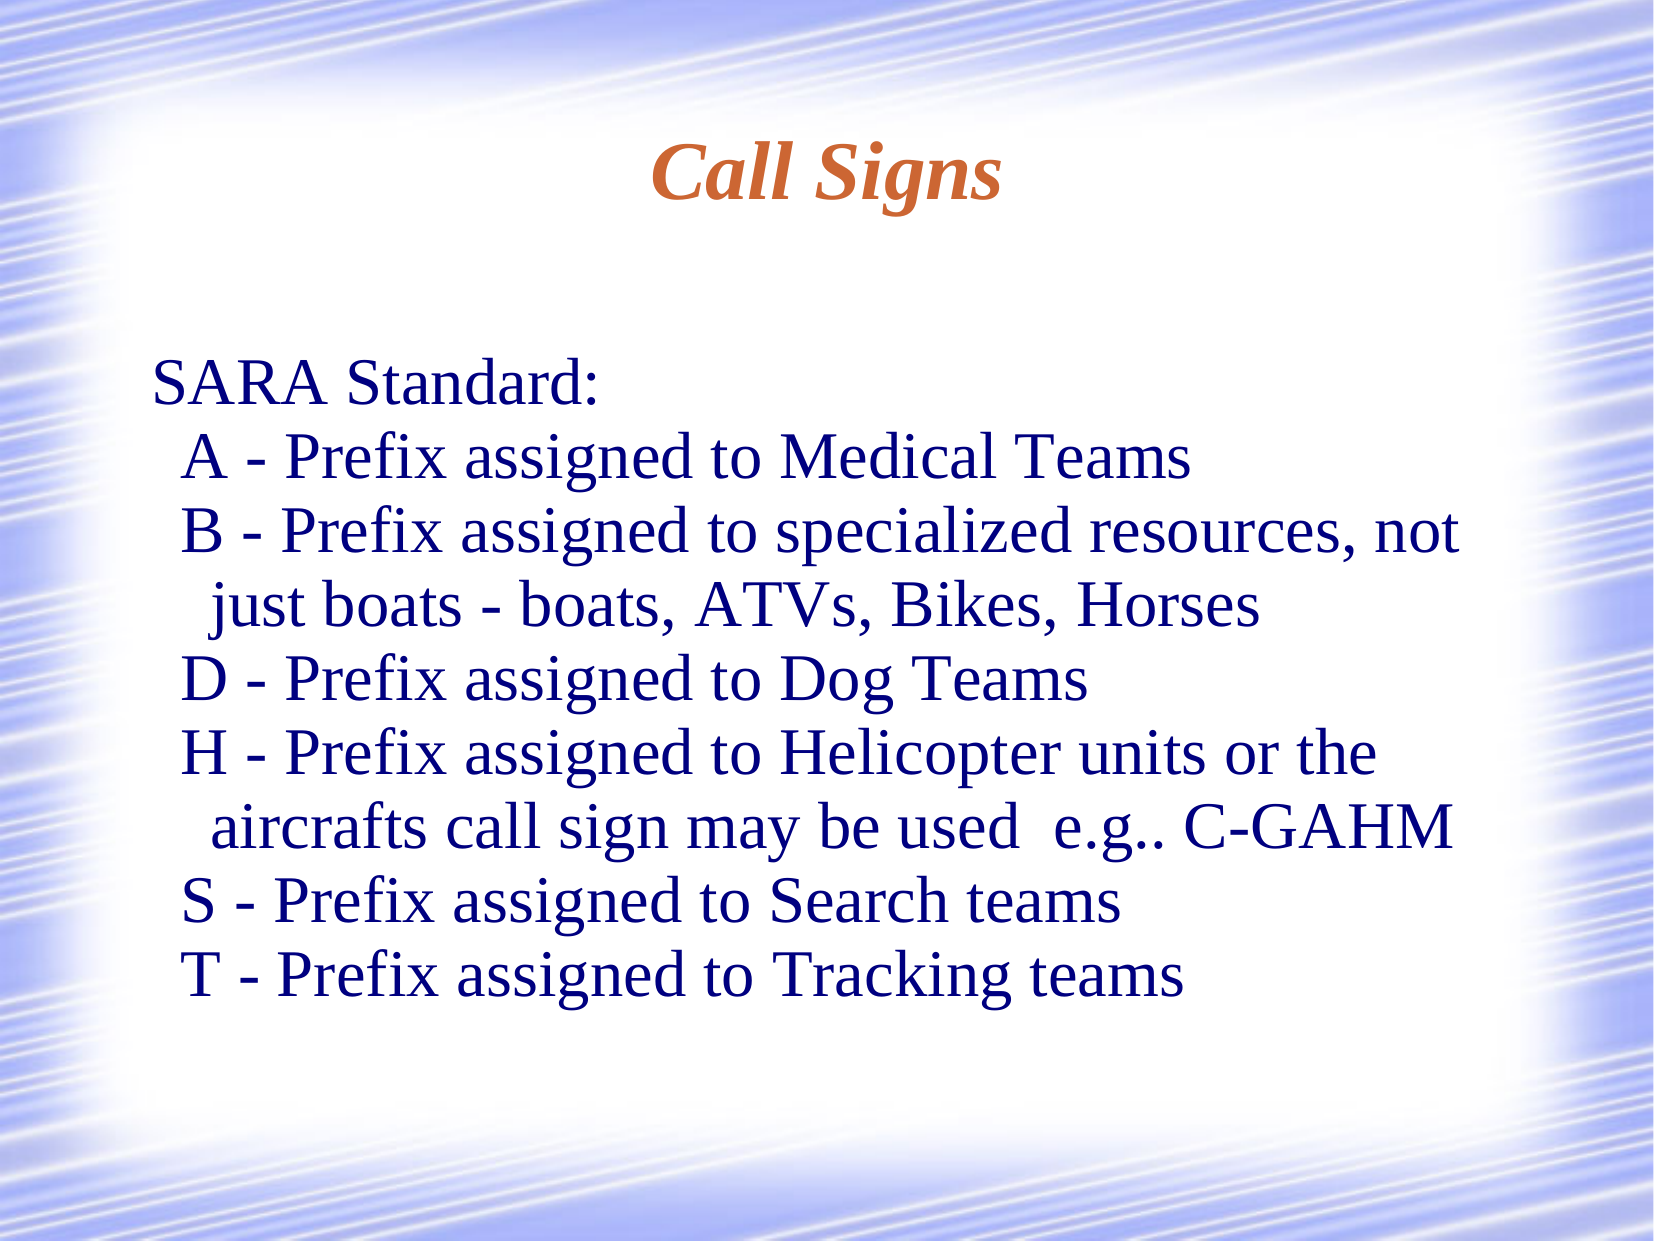

# Call Signs
SARA Standard:
A - Prefix assigned to Medical Teams
B - Prefix assigned to specialized resources, not just boats - boats, ATVs, Bikes, Horses
D - Prefix assigned to Dog Teams
H - Prefix assigned to Helicopter units or the aircrafts call sign may be used e.g.. C-GAHM
S - Prefix assigned to Search teams
T - Prefix assigned to Tracking teams